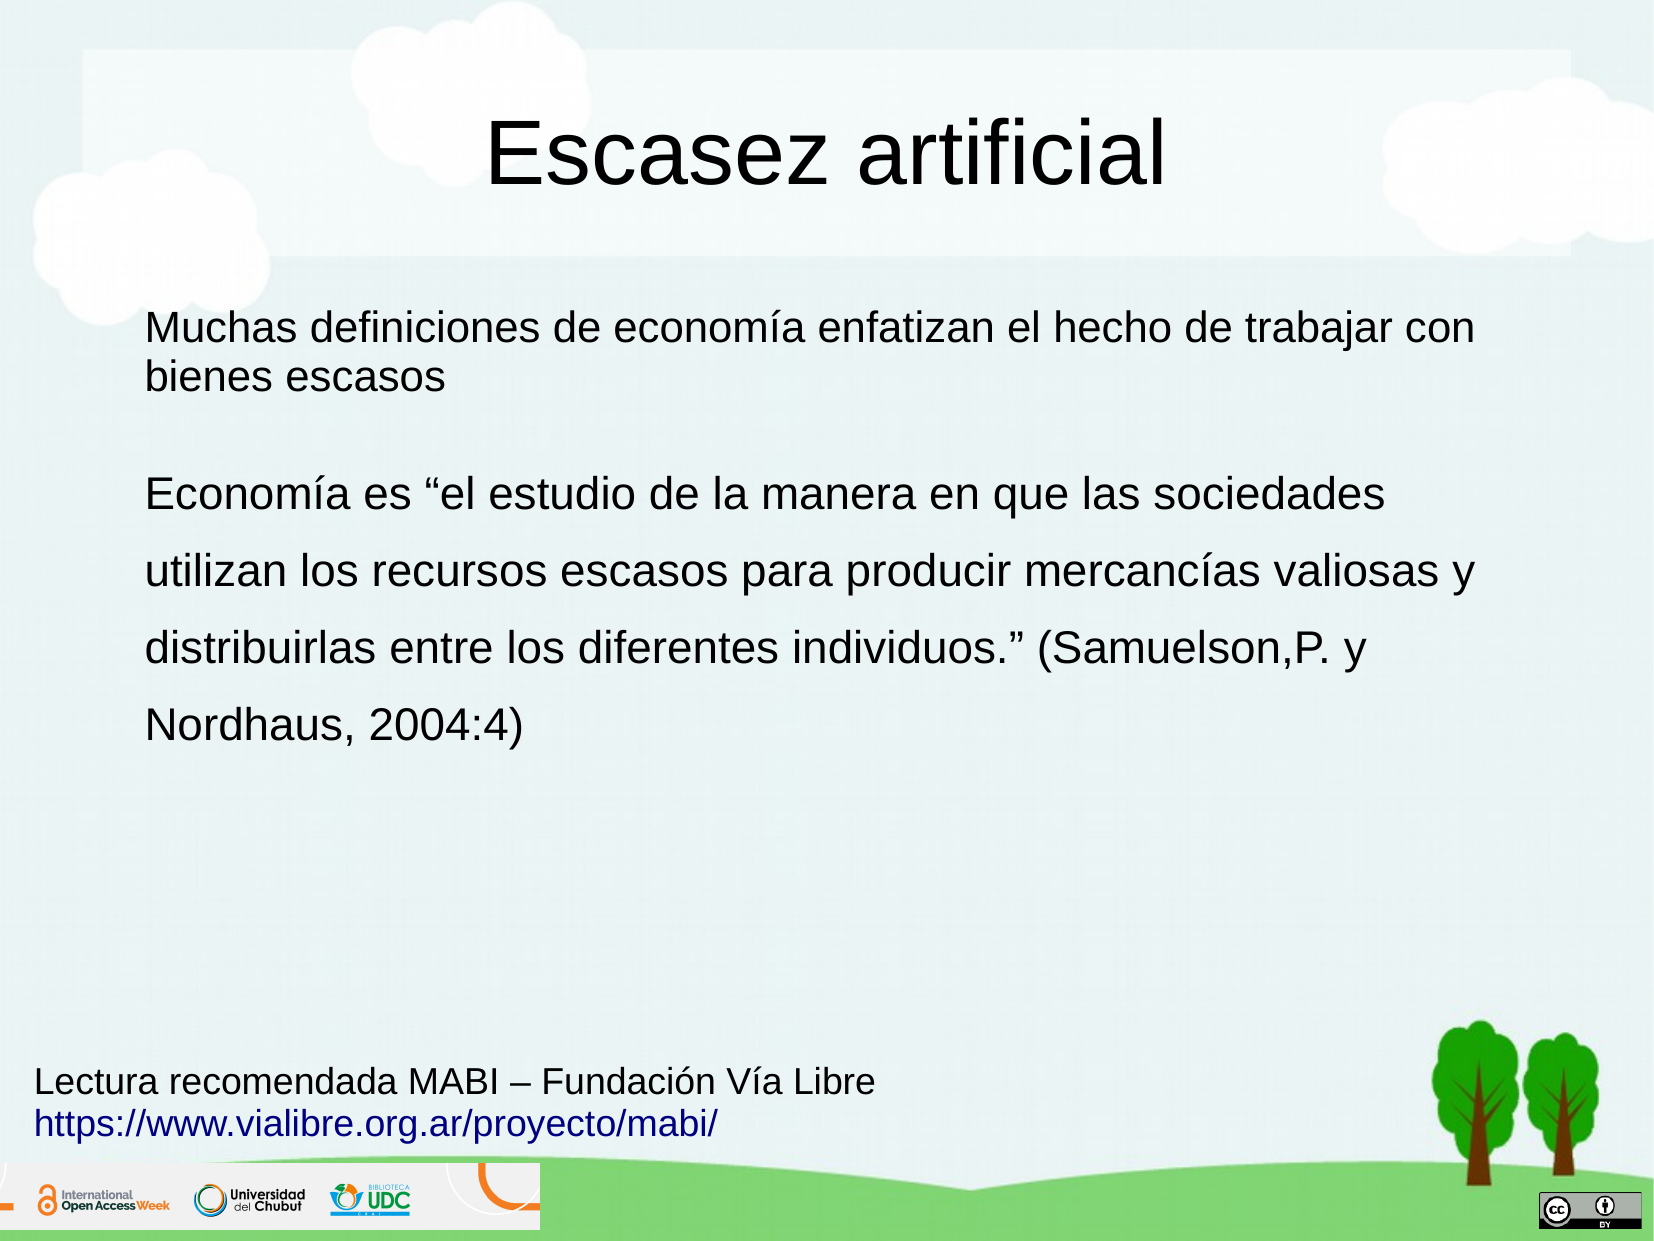

# Escasez artificial
Muchas definiciones de economía enfatizan el hecho de trabajar con bienes escasos
Economía es “el estudio de la manera en que las sociedades utilizan los recursos escasos para producir mercancías valiosas y distribuirlas entre los diferentes individuos.” (Samuelson,P. y Nordhaus, 2004:4)
Lectura recomendada MABI – Fundación Vía Librehttps://www.vialibre.org.ar/proyecto/mabi/
2